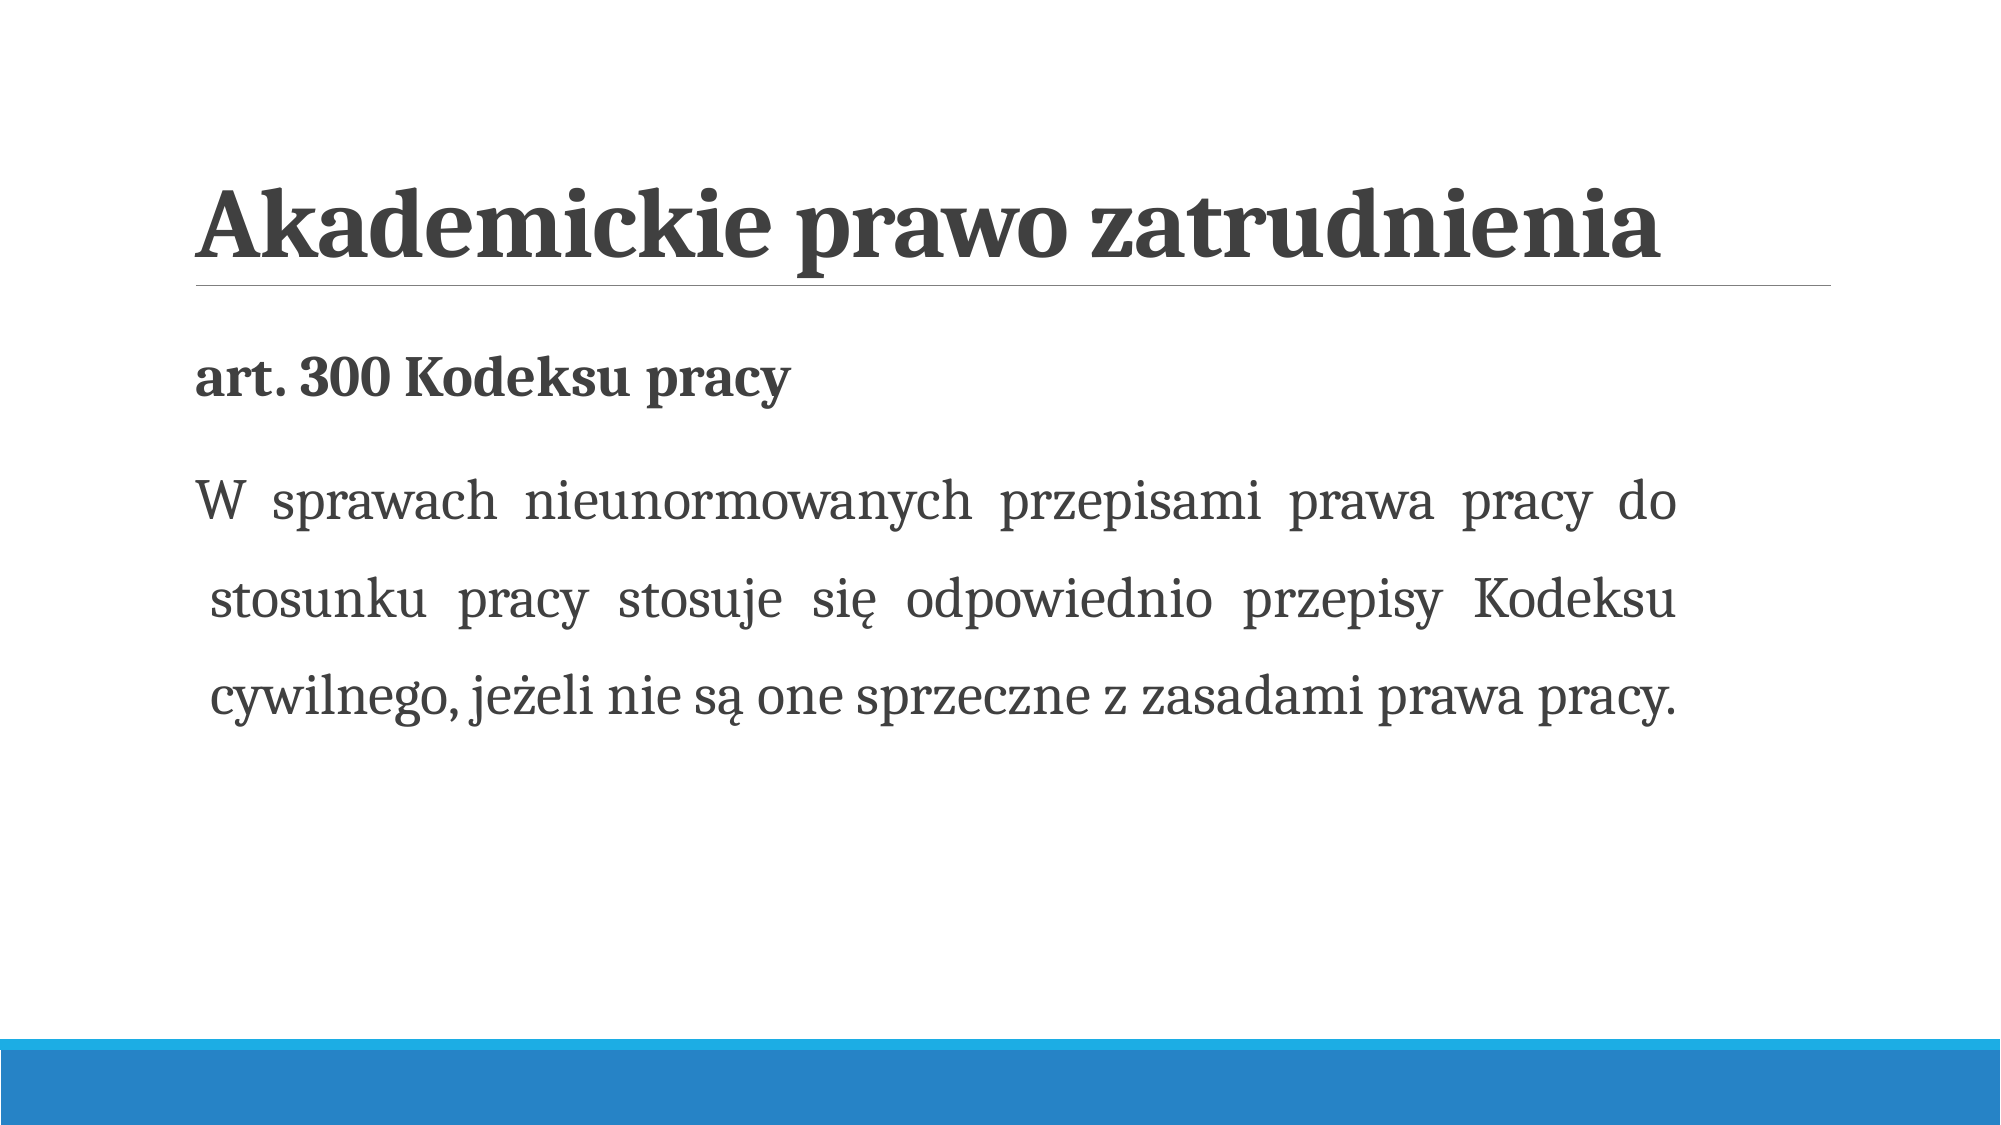

# Akademickie prawo zatrudnienia
art. 300 Kodeksu pracy
W sprawach nieunormowanych przepisami prawa pracy do stosunku pracy stosuje się odpowiednio przepisy Kodeksu cywilnego, jeżeli nie są one sprzeczne z zasadami prawa pracy.